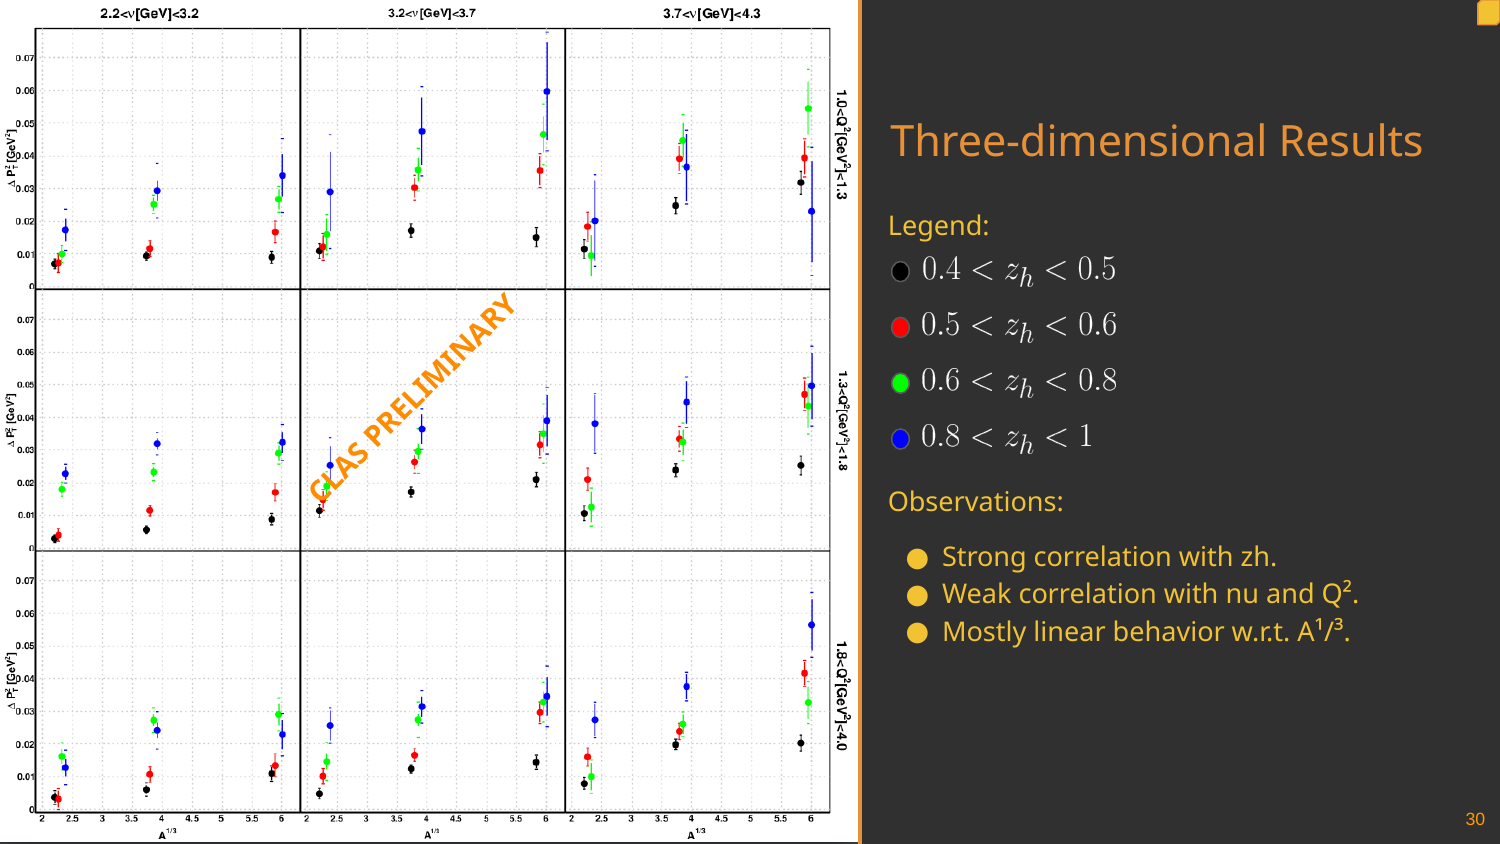

#
Three-dimensional Results
Legend:
Observations:
Strong correlation with zh.
Weak correlation with nu and Q².
Mostly linear behavior w.r.t. A¹/³.
CLAS PRELIMINARY